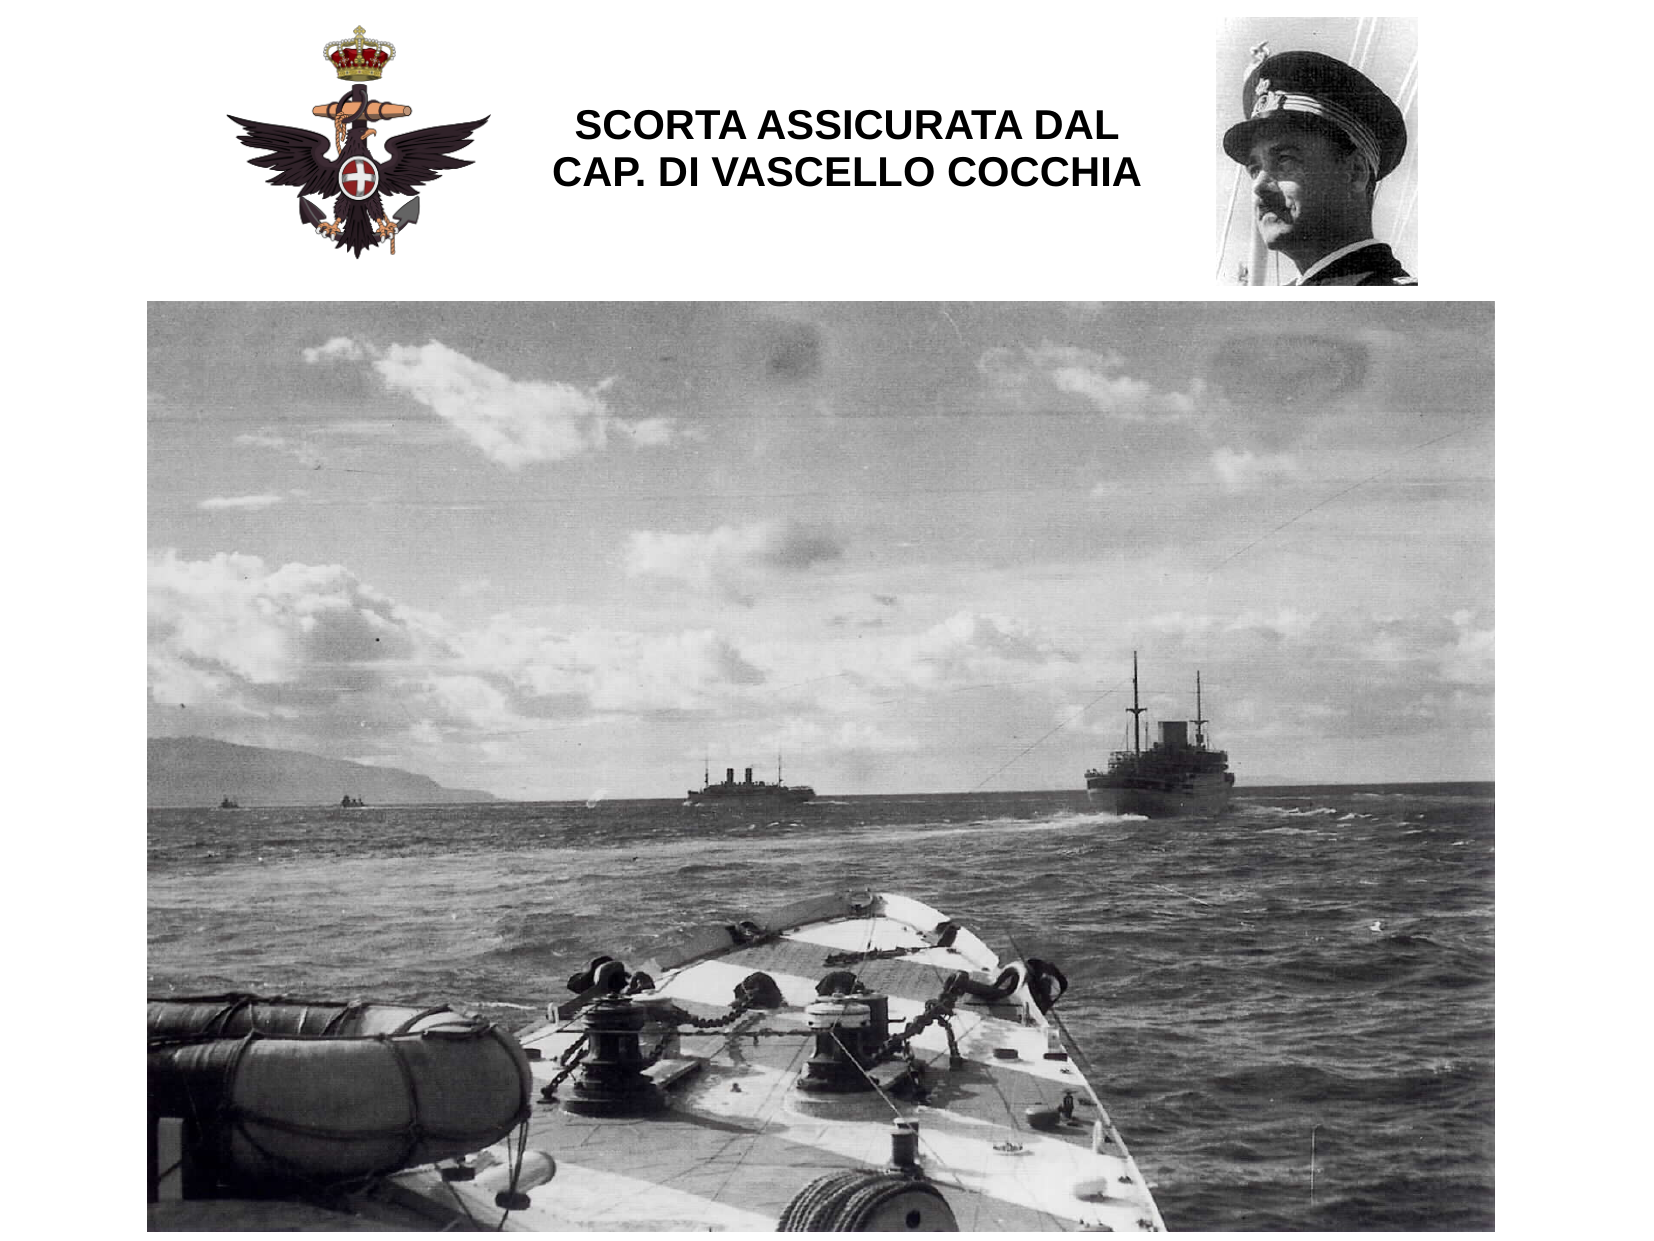

SCORTA ASSICURATA DAL
CAP. DI VASCELLO COCCHIA